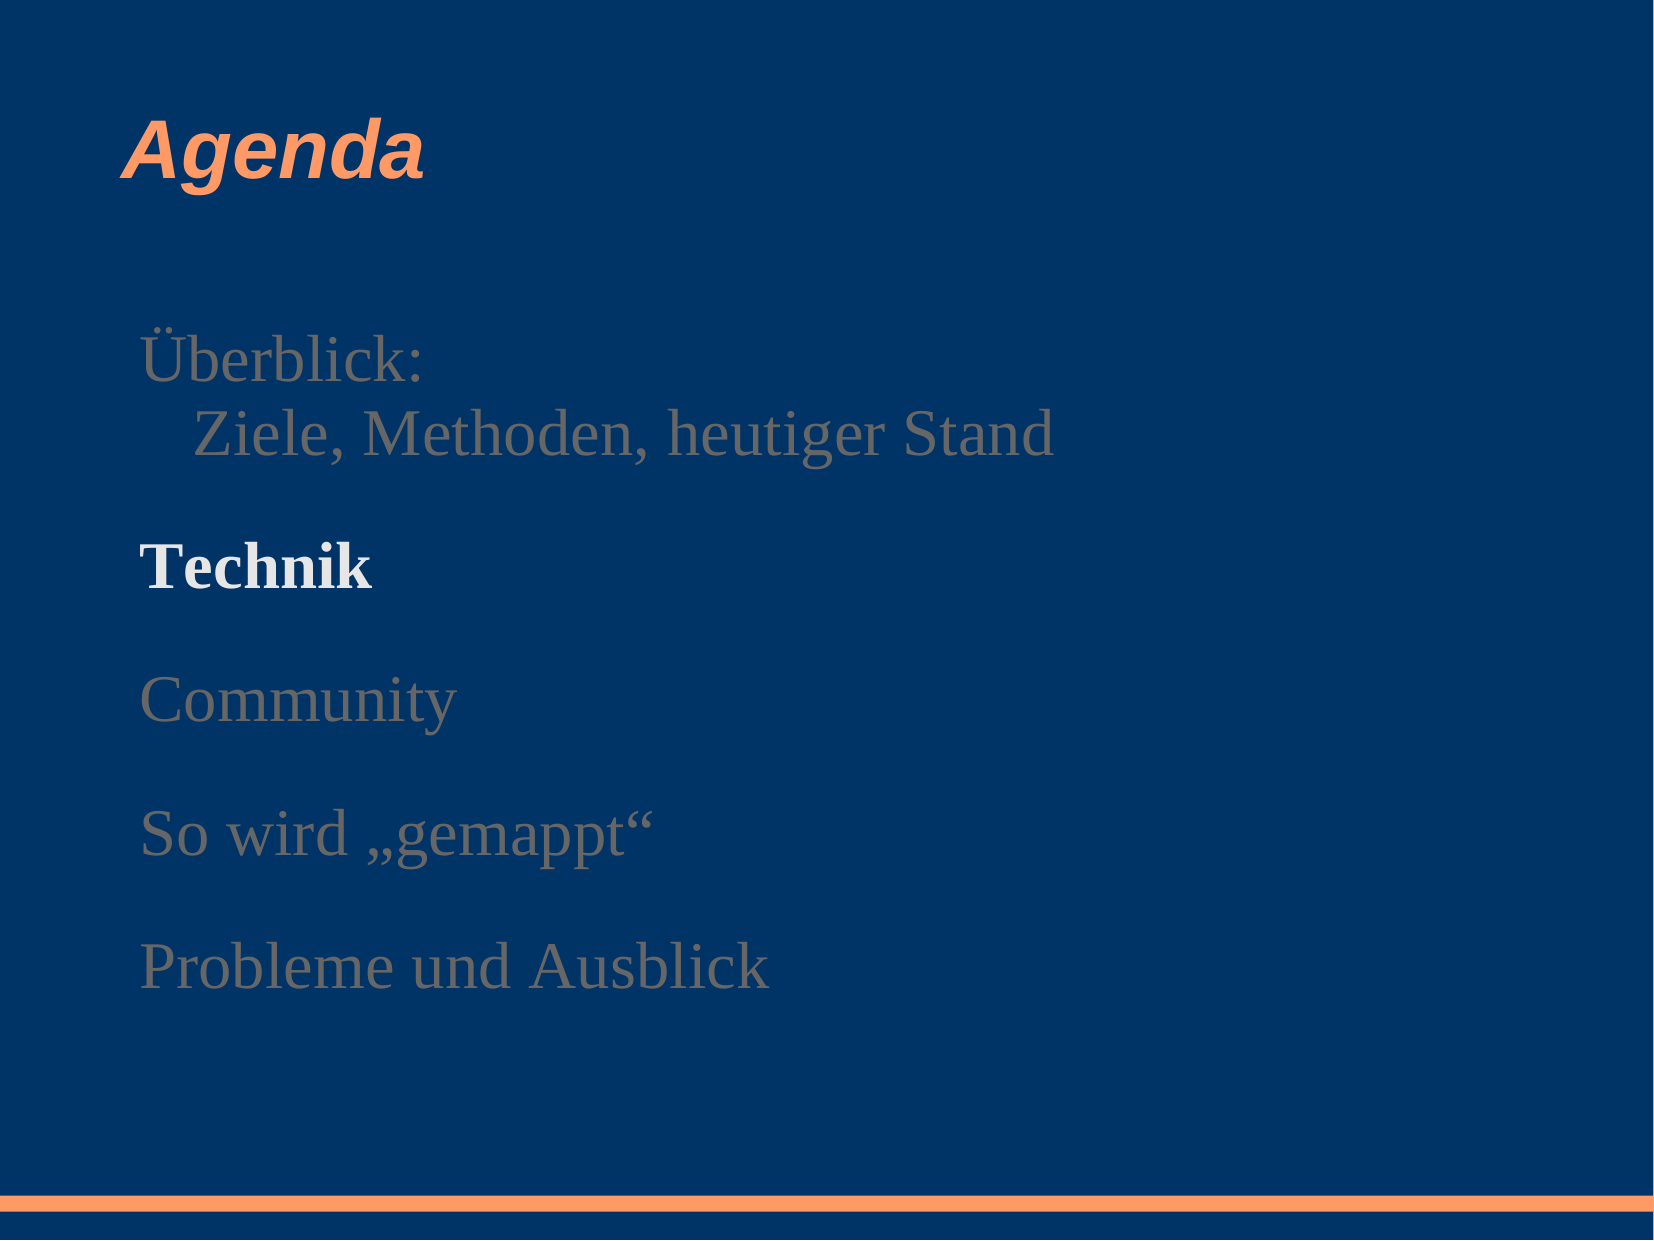

# Agenda
Überblick:
Ziele, Methoden, heutiger Stand
Technik
Community
So wird „gemappt“
Probleme und Ausblick